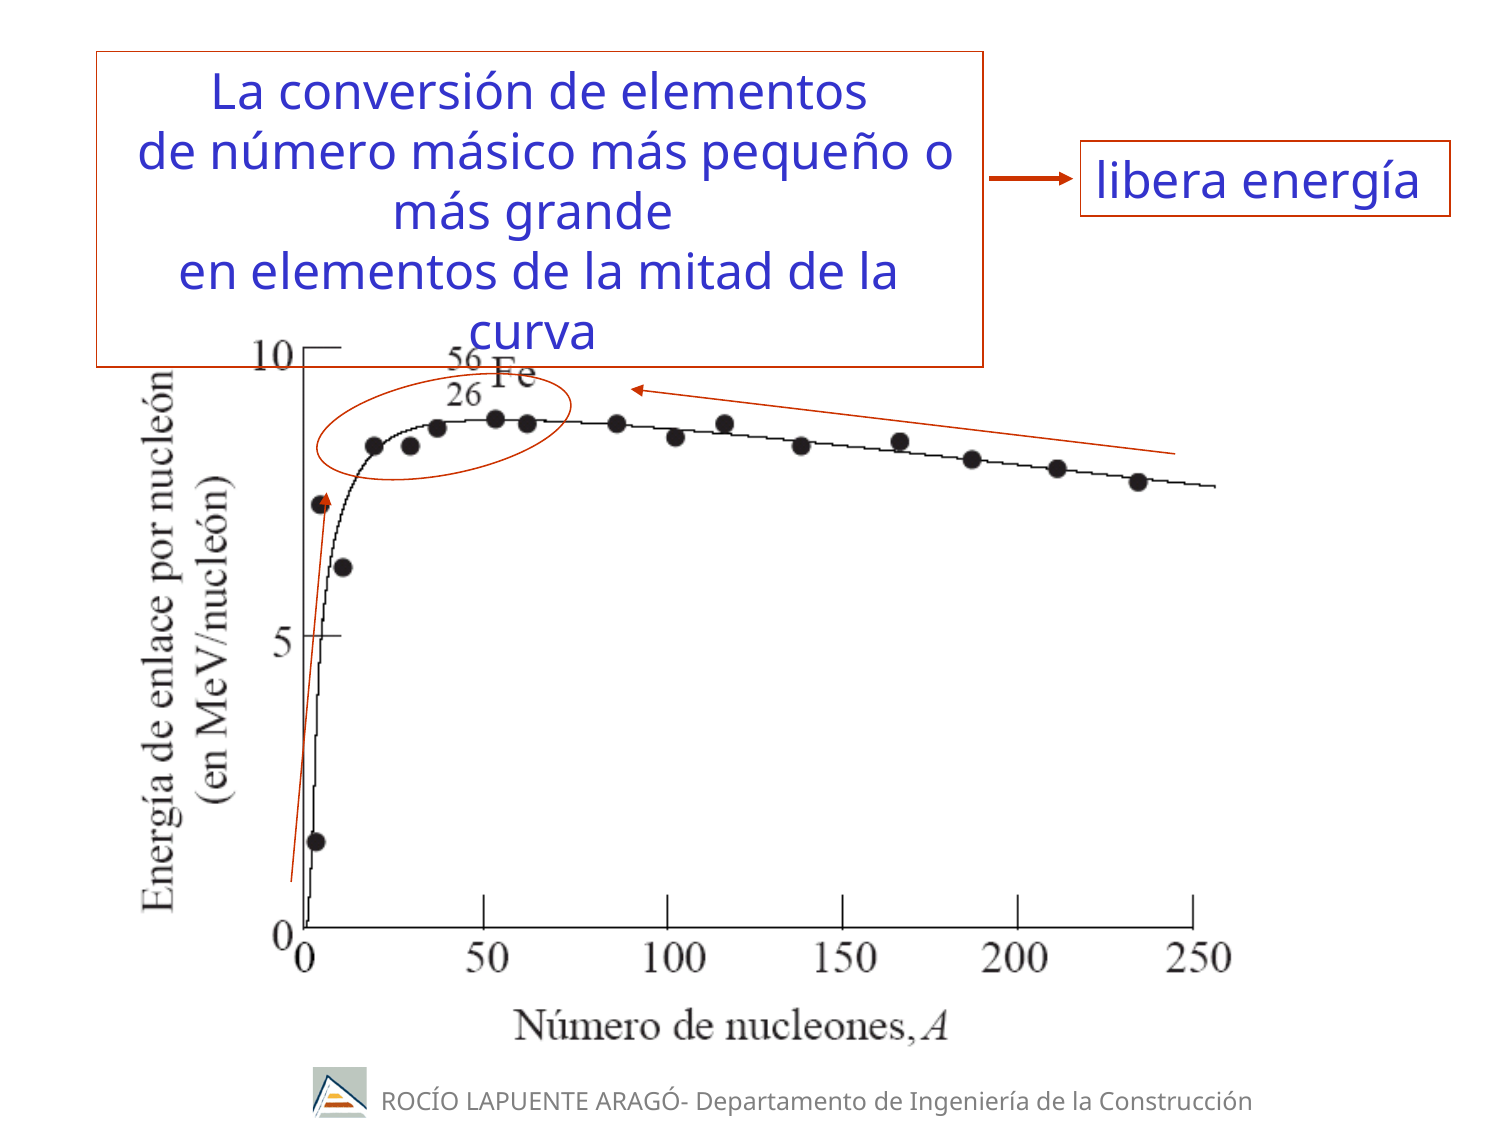

La conversión de elementos
 de número másico más pequeño o más grande
en elementos de la mitad de la curva
libera energía